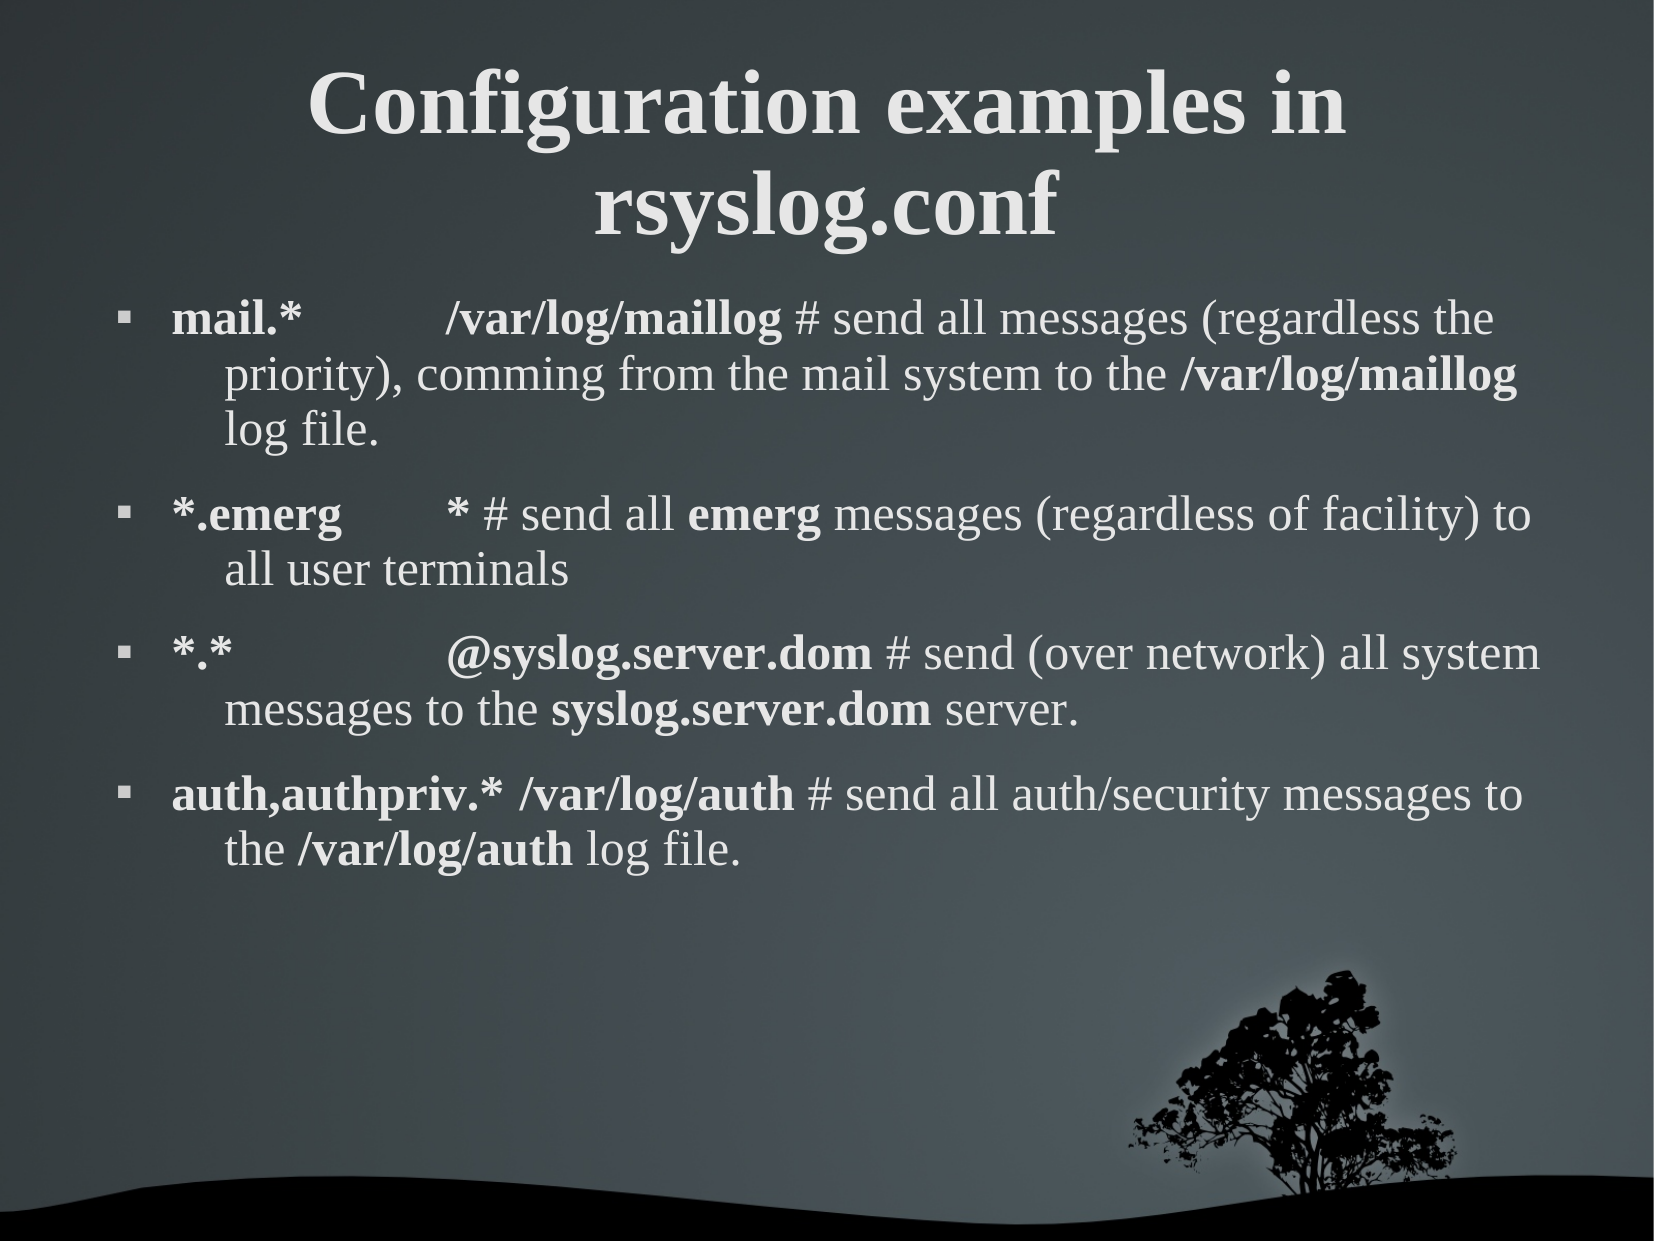

# Configuration examples in rsyslog.conf
mail.*		/var/log/maillog # send all messages (regardless the priority), comming from the mail system to the /var/log/maillog log file.
*.emerg		* # send all emerg messages (regardless of facility) to all user terminals
*.* 			@syslog.server.dom # send (over network) all system messages to the syslog.server.dom server.
auth,authpriv.*	/var/log/auth # send all auth/security messages to the /var/log/auth log file.